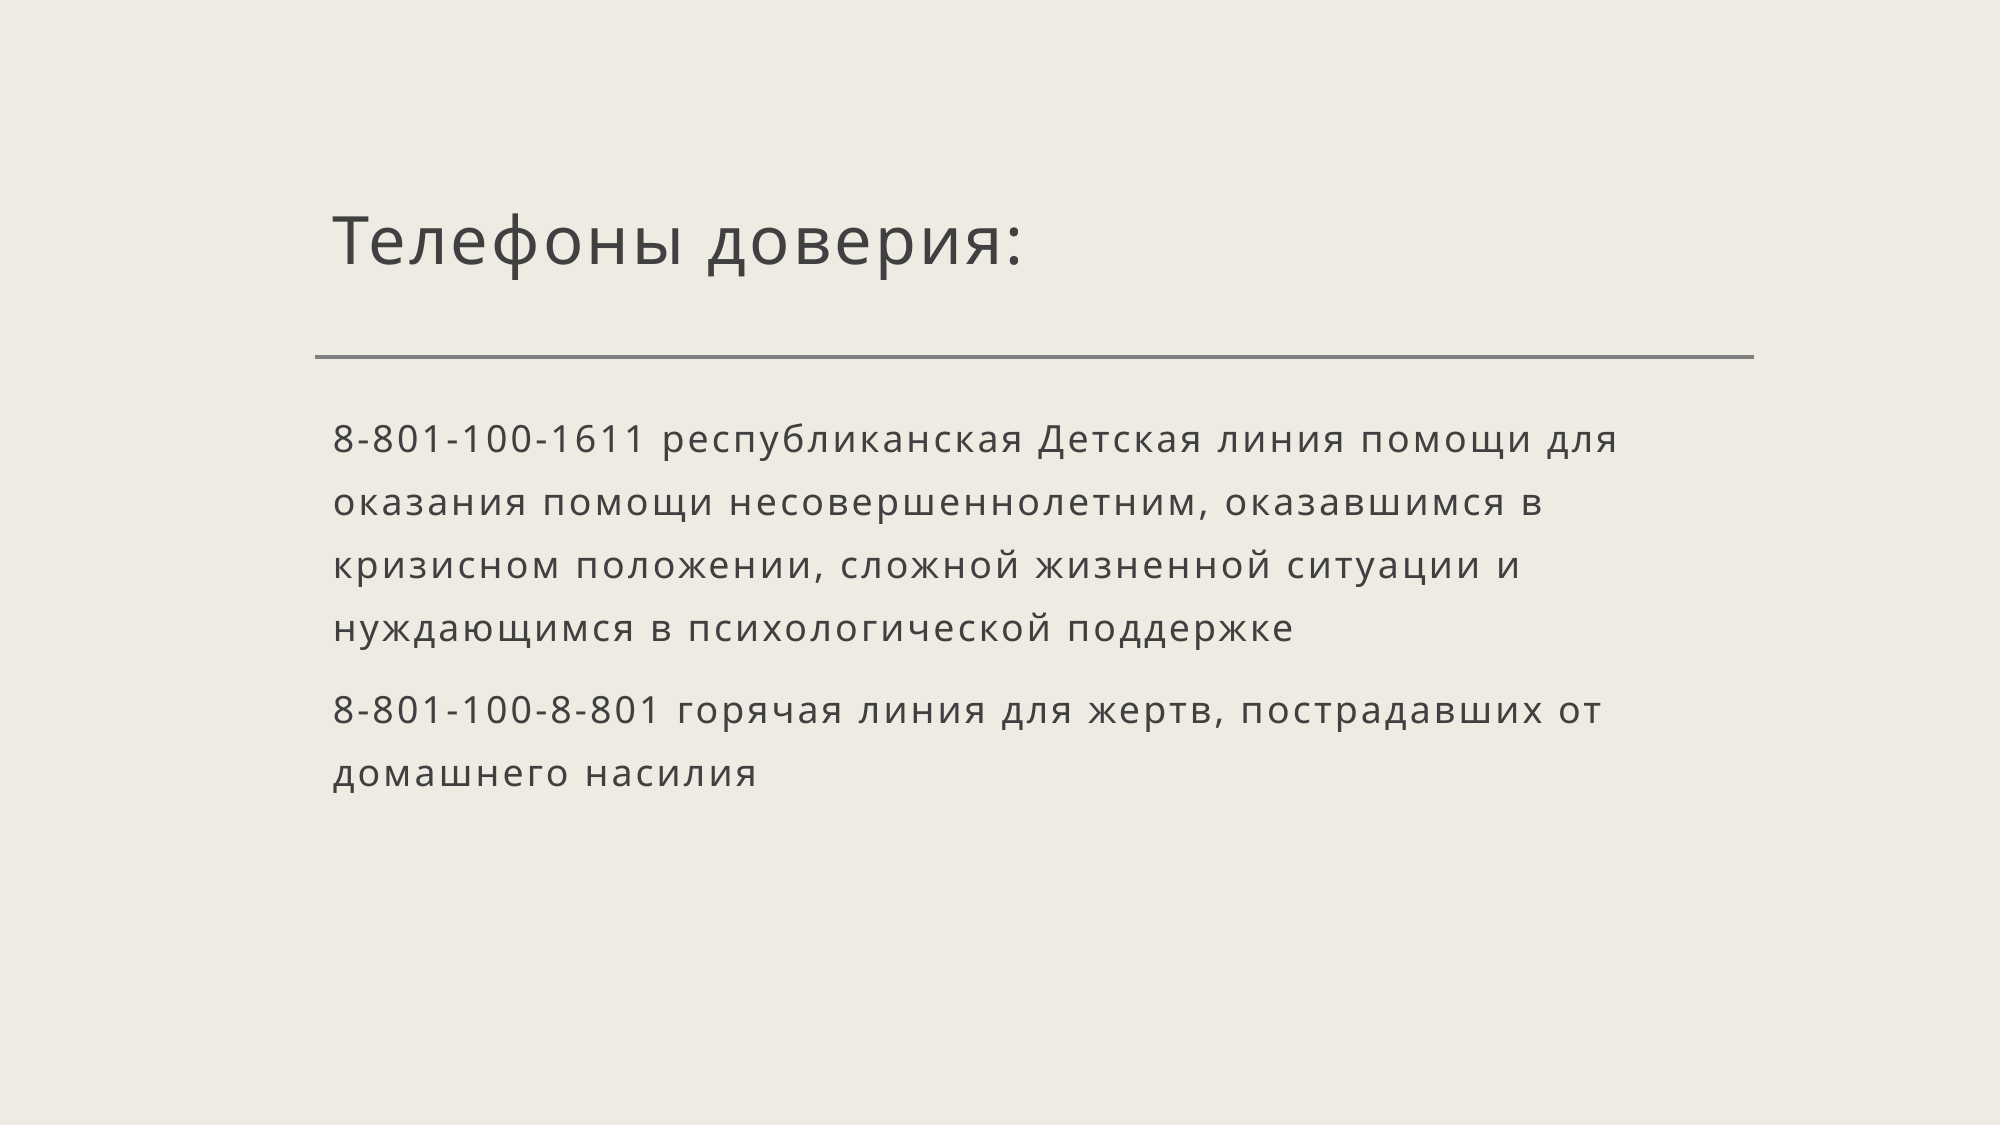

# Телефоны доверия:
8-801-100-1611 республиканская Детская линия помощи для оказания помощи несовершеннолетним, оказавшимся в кризисном положении, сложной жизненной ситуации и нуждающимся в психологической поддержке
8-801-100-8-801 горячая линия для жертв, пострадавших от домашнего насилия